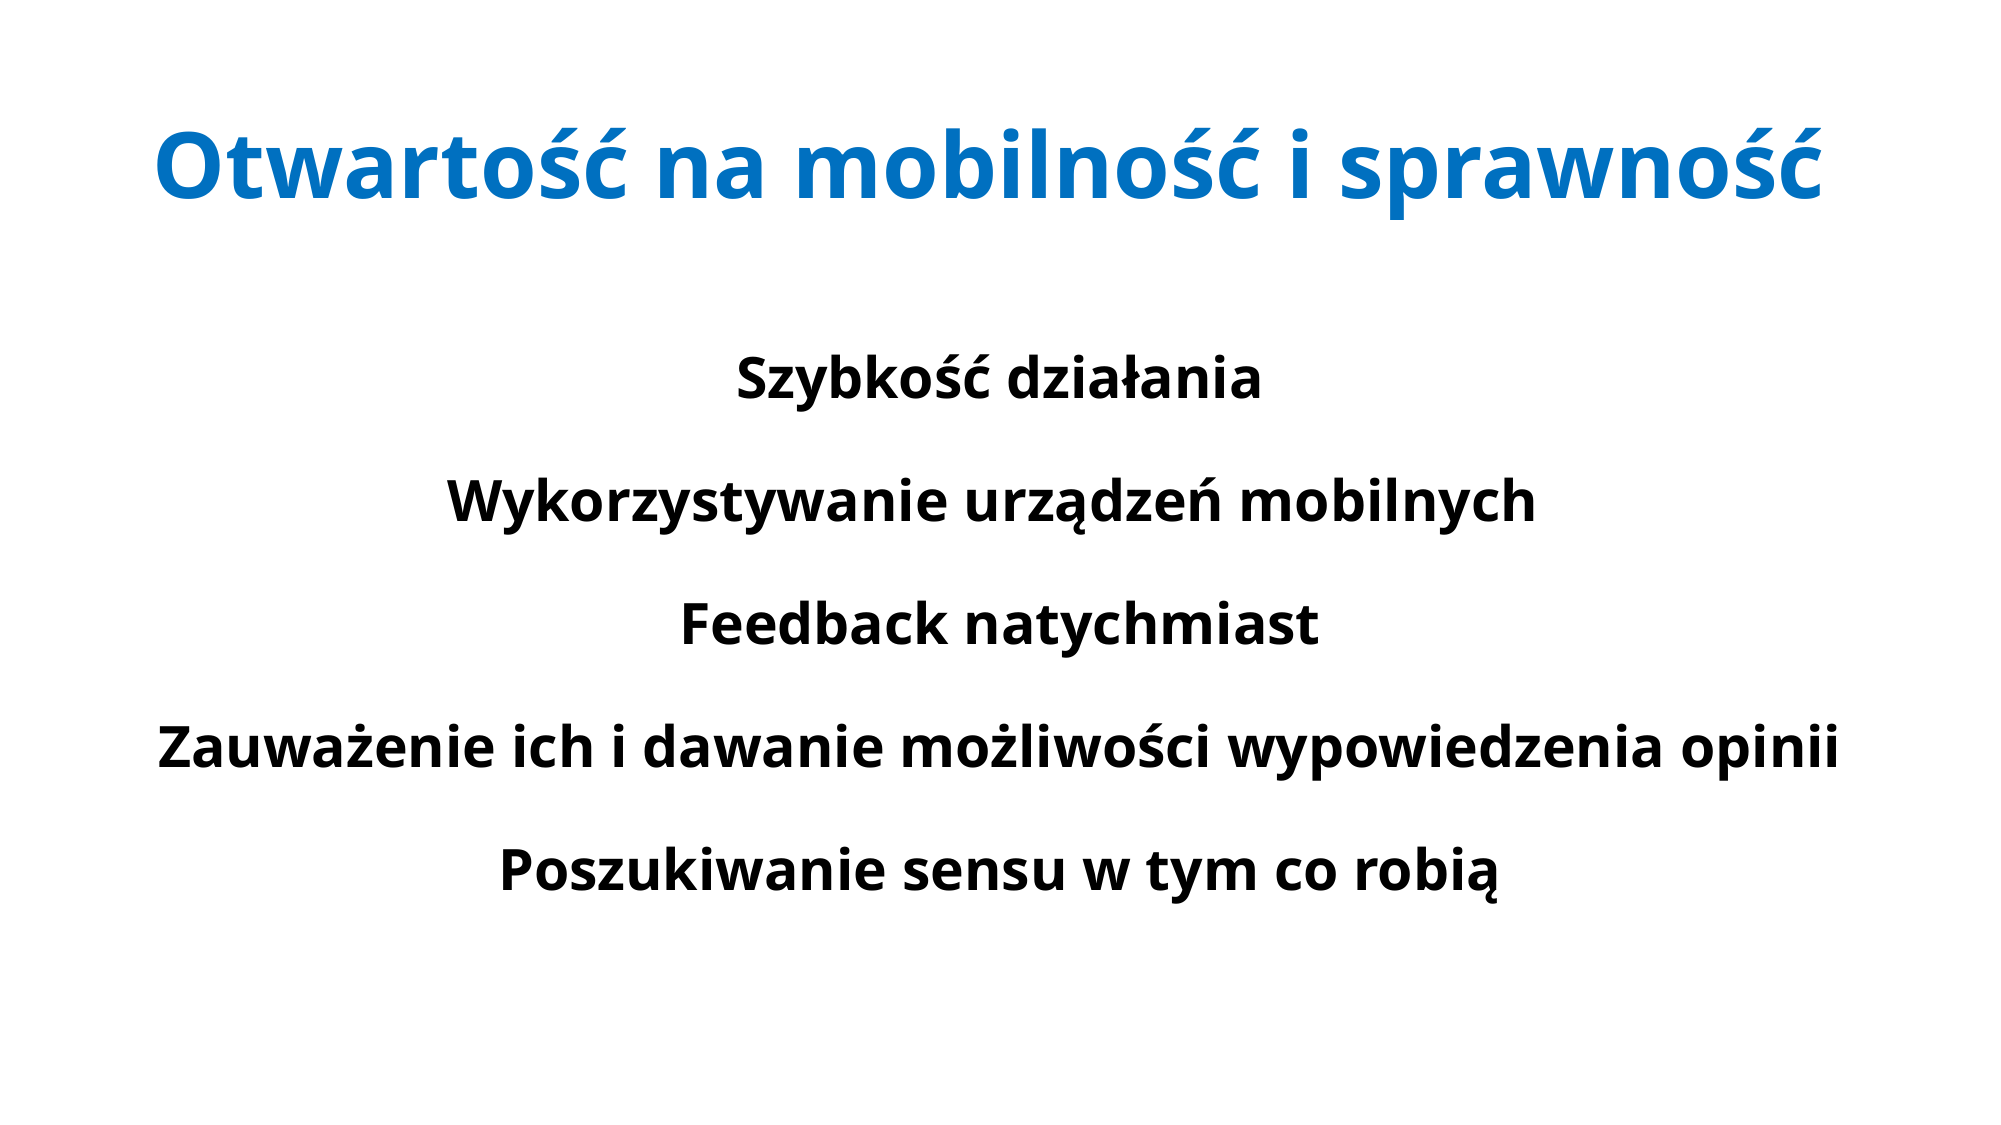

# Otwartość na mobilność i sprawność
Szybkość działania
Wykorzystywanie urządzeń mobilnych
Feedback natychmiast
Zauważenie ich i dawanie możliwości wypowiedzenia opinii
Poszukiwanie sensu w tym co robią